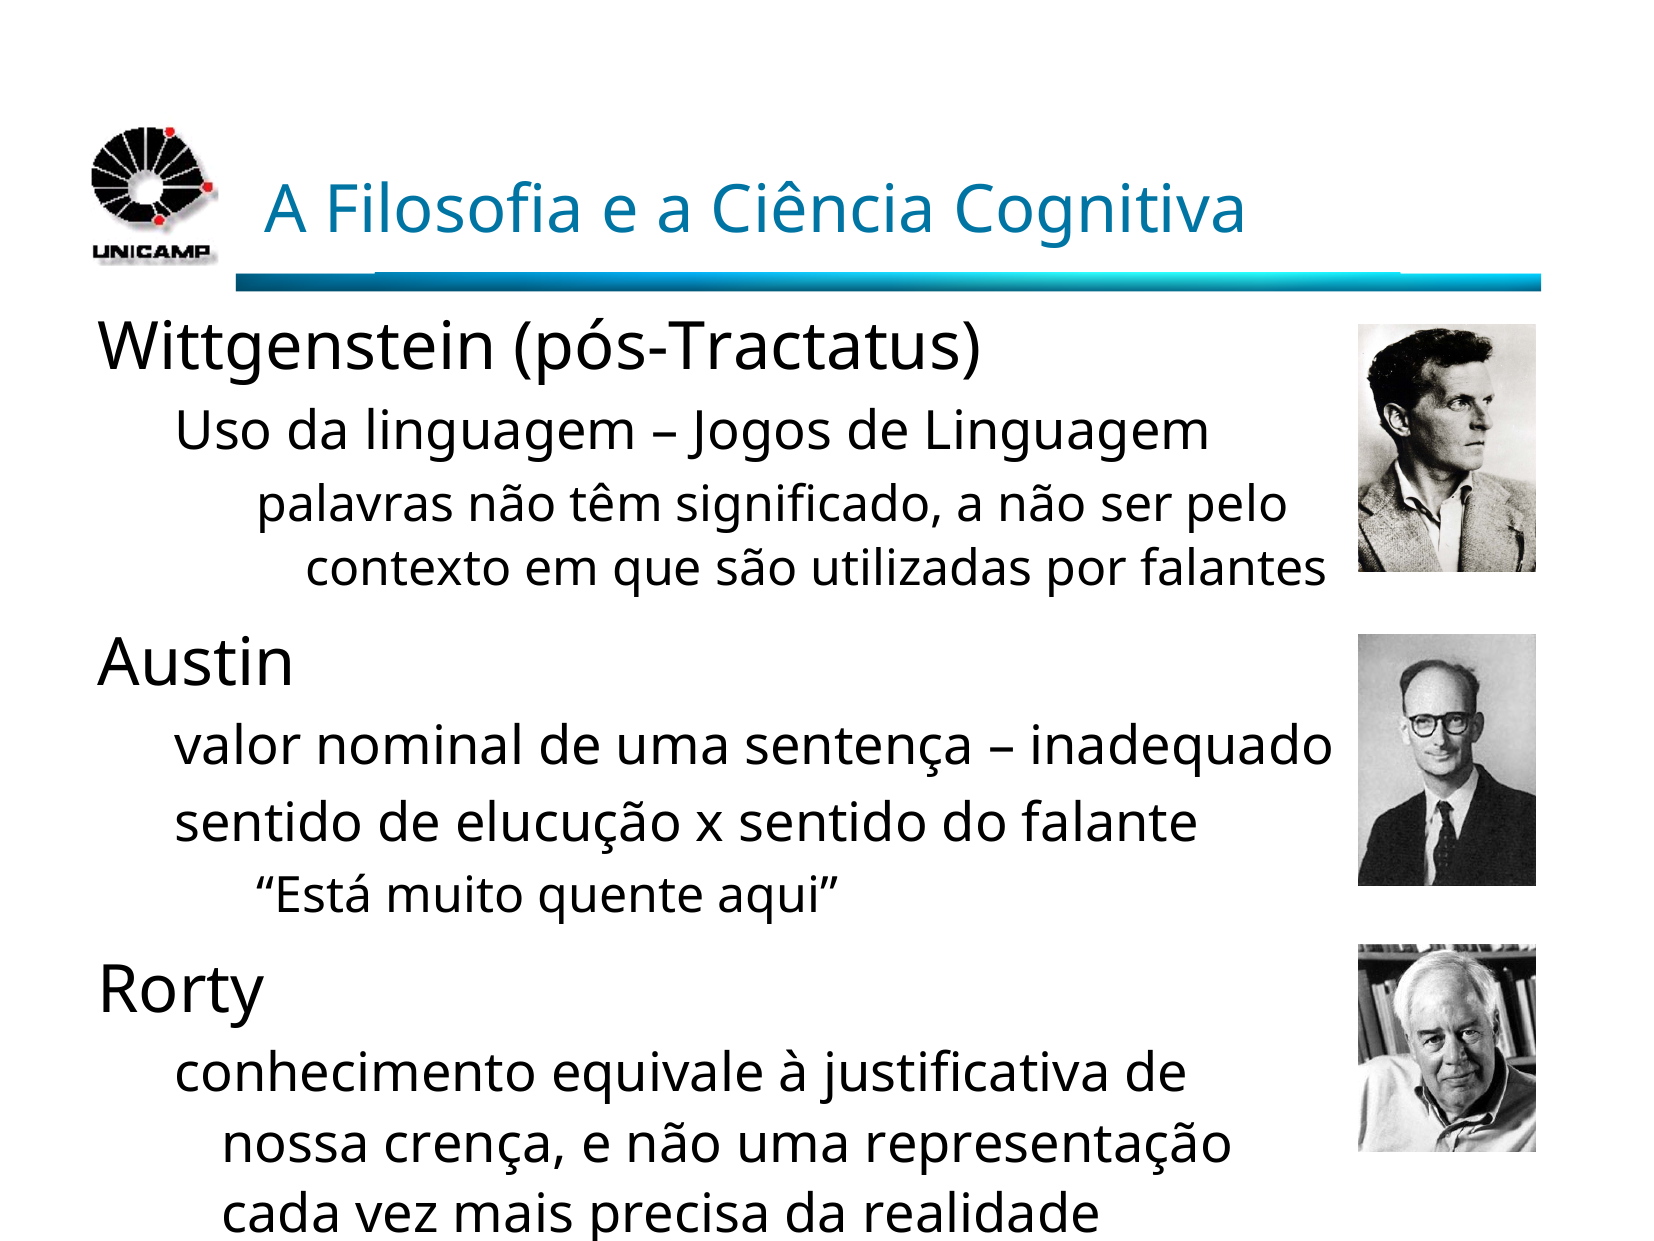

# A Filosofia e a Ciência Cognitiva
Wittgenstein (pós-Tractatus)
Uso da linguagem – Jogos de Linguagem
palavras não têm significado, a não ser pelo
 contexto em que são utilizadas por falantes
Austin
valor nominal de uma sentença – inadequado
sentido de elucução x sentido do falante
“Está muito quente aqui”
Rorty
conhecimento equivale à justificativa de
nossa crença, e não uma representação
cada vez mais precisa da realidade